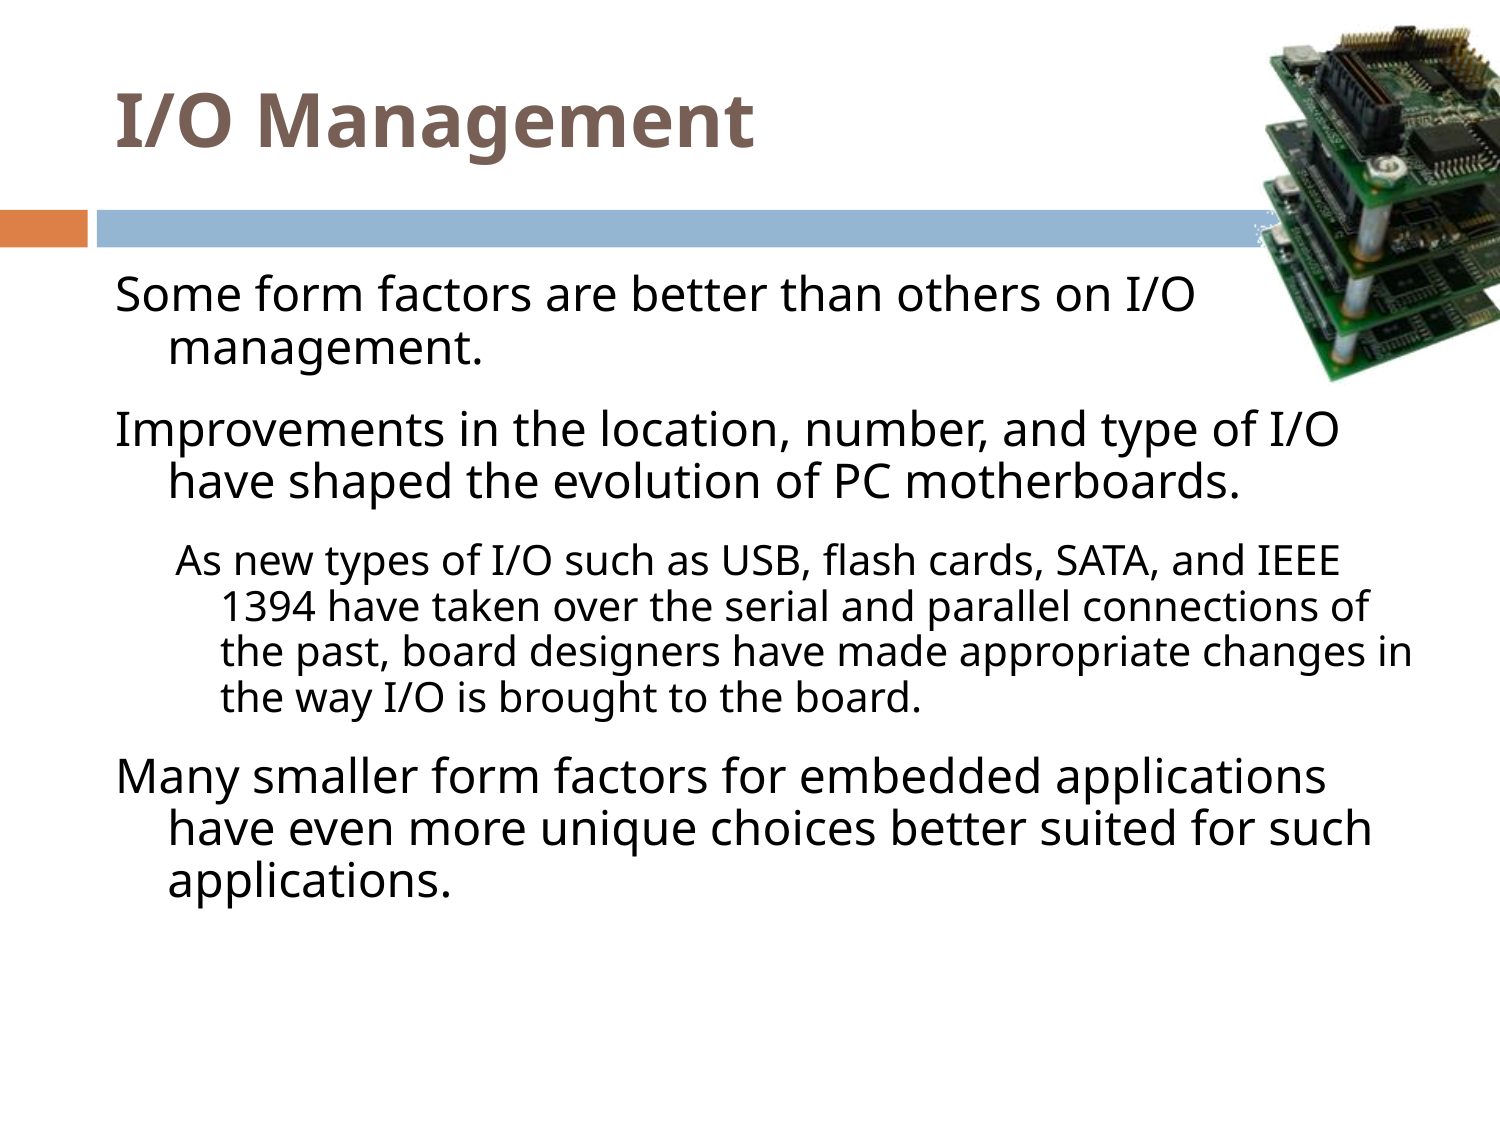

Show a PC/104
VME
New VIA MB
Stackable USB
# I/O Management
Some form factors are better than others on I/O management.
Improvements in the location, number, and type of I/O have shaped the evolution of PC motherboards.
As new types of I/O such as USB, flash cards, SATA, and IEEE 1394 have taken over the serial and parallel connections of the past, board designers have made appropriate changes in the way I/O is brought to the board.
Many smaller form factors for embedded applications have even more unique choices better suited for such applications.